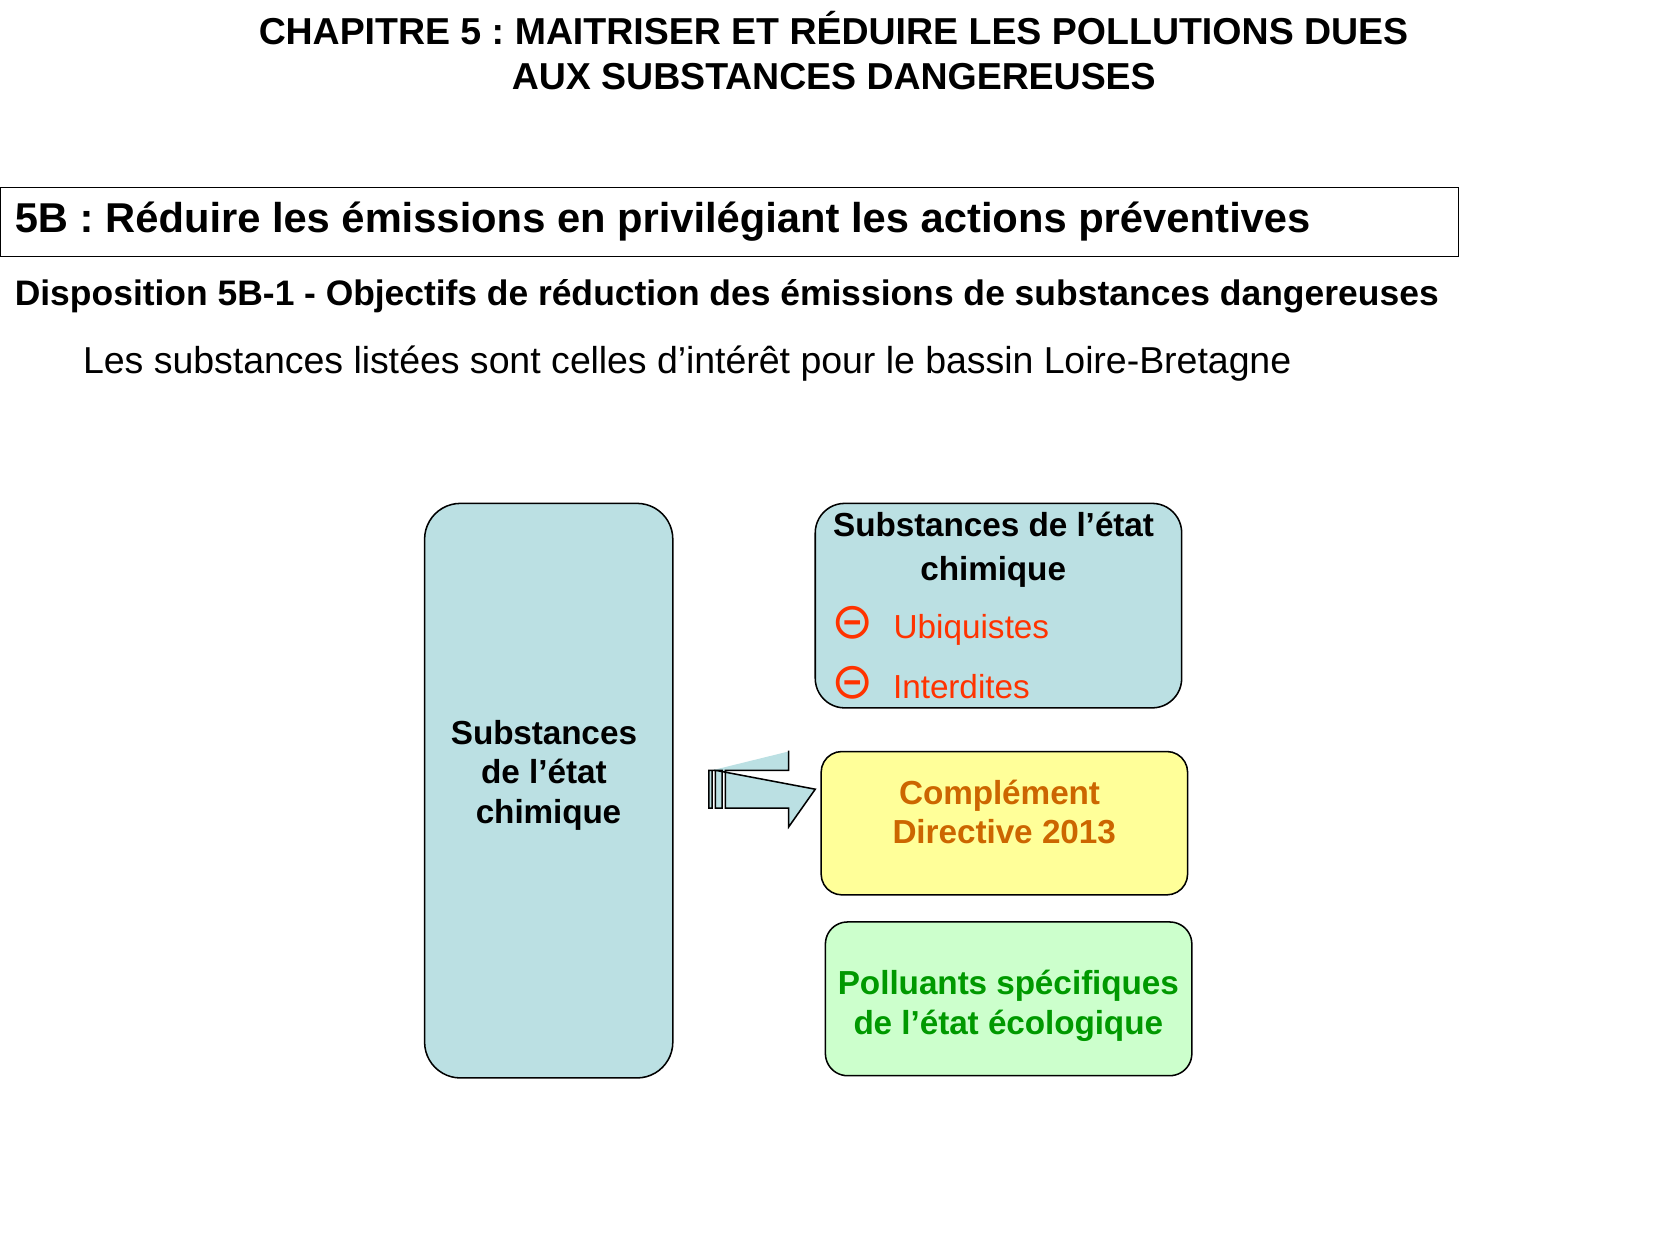

CHAPITRE 5 : MAITRISER ET RÉDUIRE LES POLLUTIONS DUES AUX SUBSTANCES DANGEREUSES
| 5B : Réduire les émissions en privilégiant les actions préventives |
| --- |
Disposition 5B-1 - Objectifs de réduction des émissions de substances dangereuses
Les substances listées sont celles d’intérêt pour le bassin Loire-Bretagne
Substances
de l’état
chimique
Substances de l’état
chimique
⊝ Ubiquistes
⊝ Interdites
Complément
Directive 2013
 Polluants spécifiques
de l’état écologique